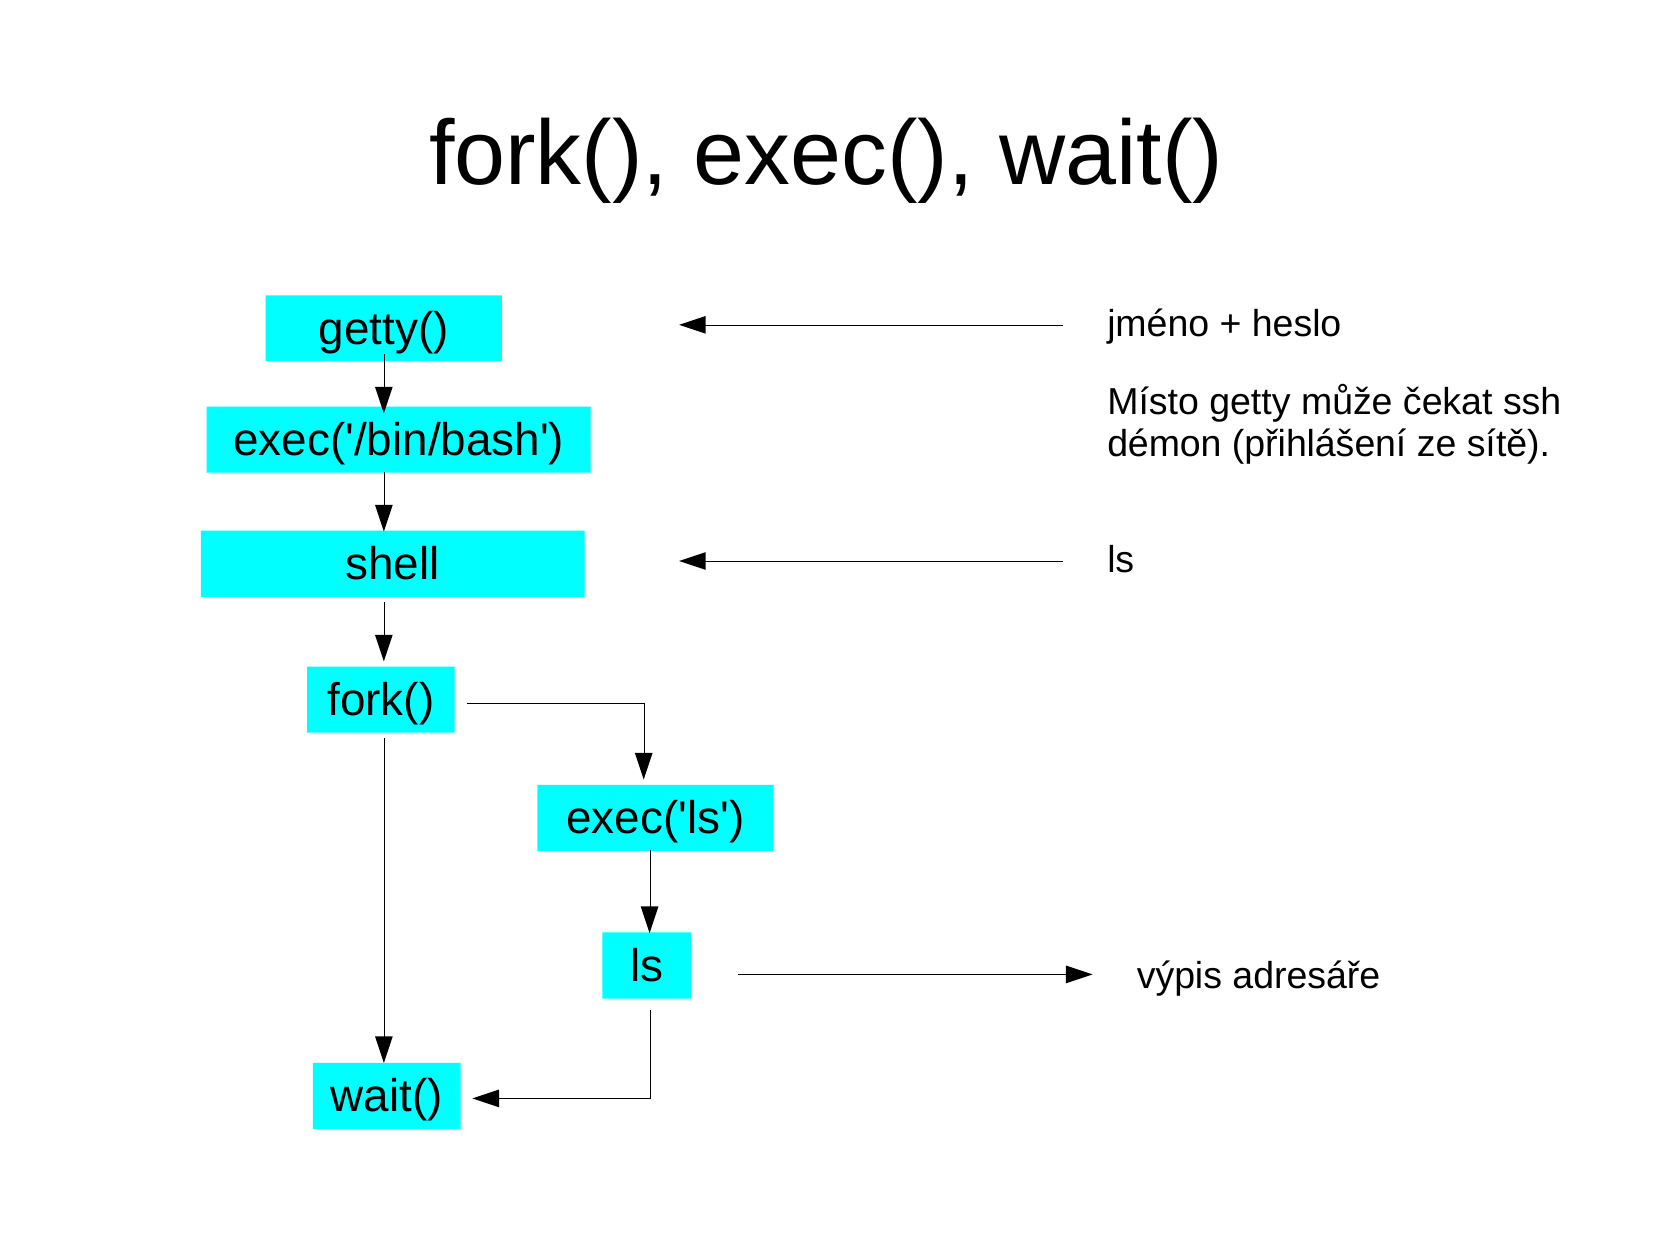

# fork(), exec(), wait()
getty()
jméno + heslo
Místo getty může čekat ssh démon (přihlášení ze sítě).
exec('/bin/bash')
shell
ls
fork()
exec('ls')
ls
výpis adresáře
wait()